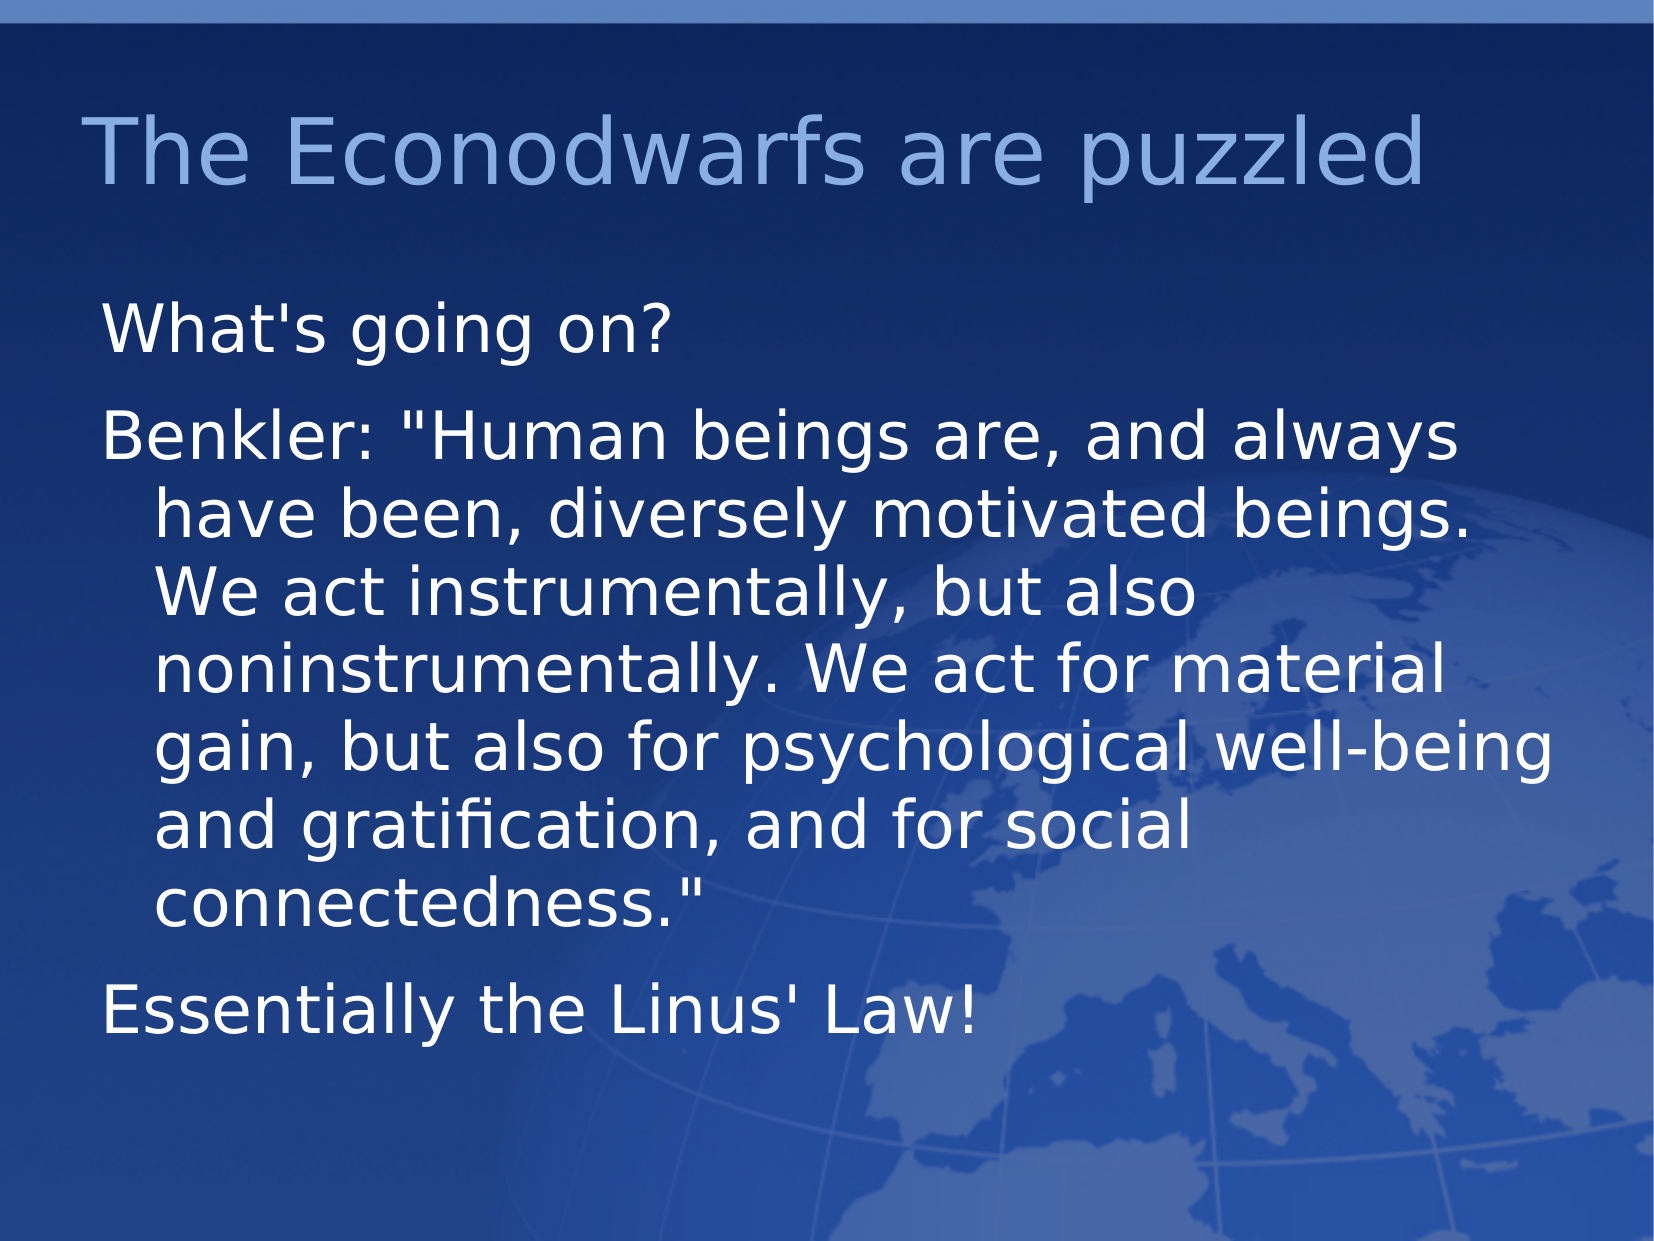

# The Econodwarfs are puzzled
What's going on?
Benkler: "Human beings are, and always have been, diversely motivated beings. We act instrumentally, but also noninstrumentally. We act for material gain, but also for psychological well-being and gratification, and for social connectedness."
Essentially the Linus' Law!